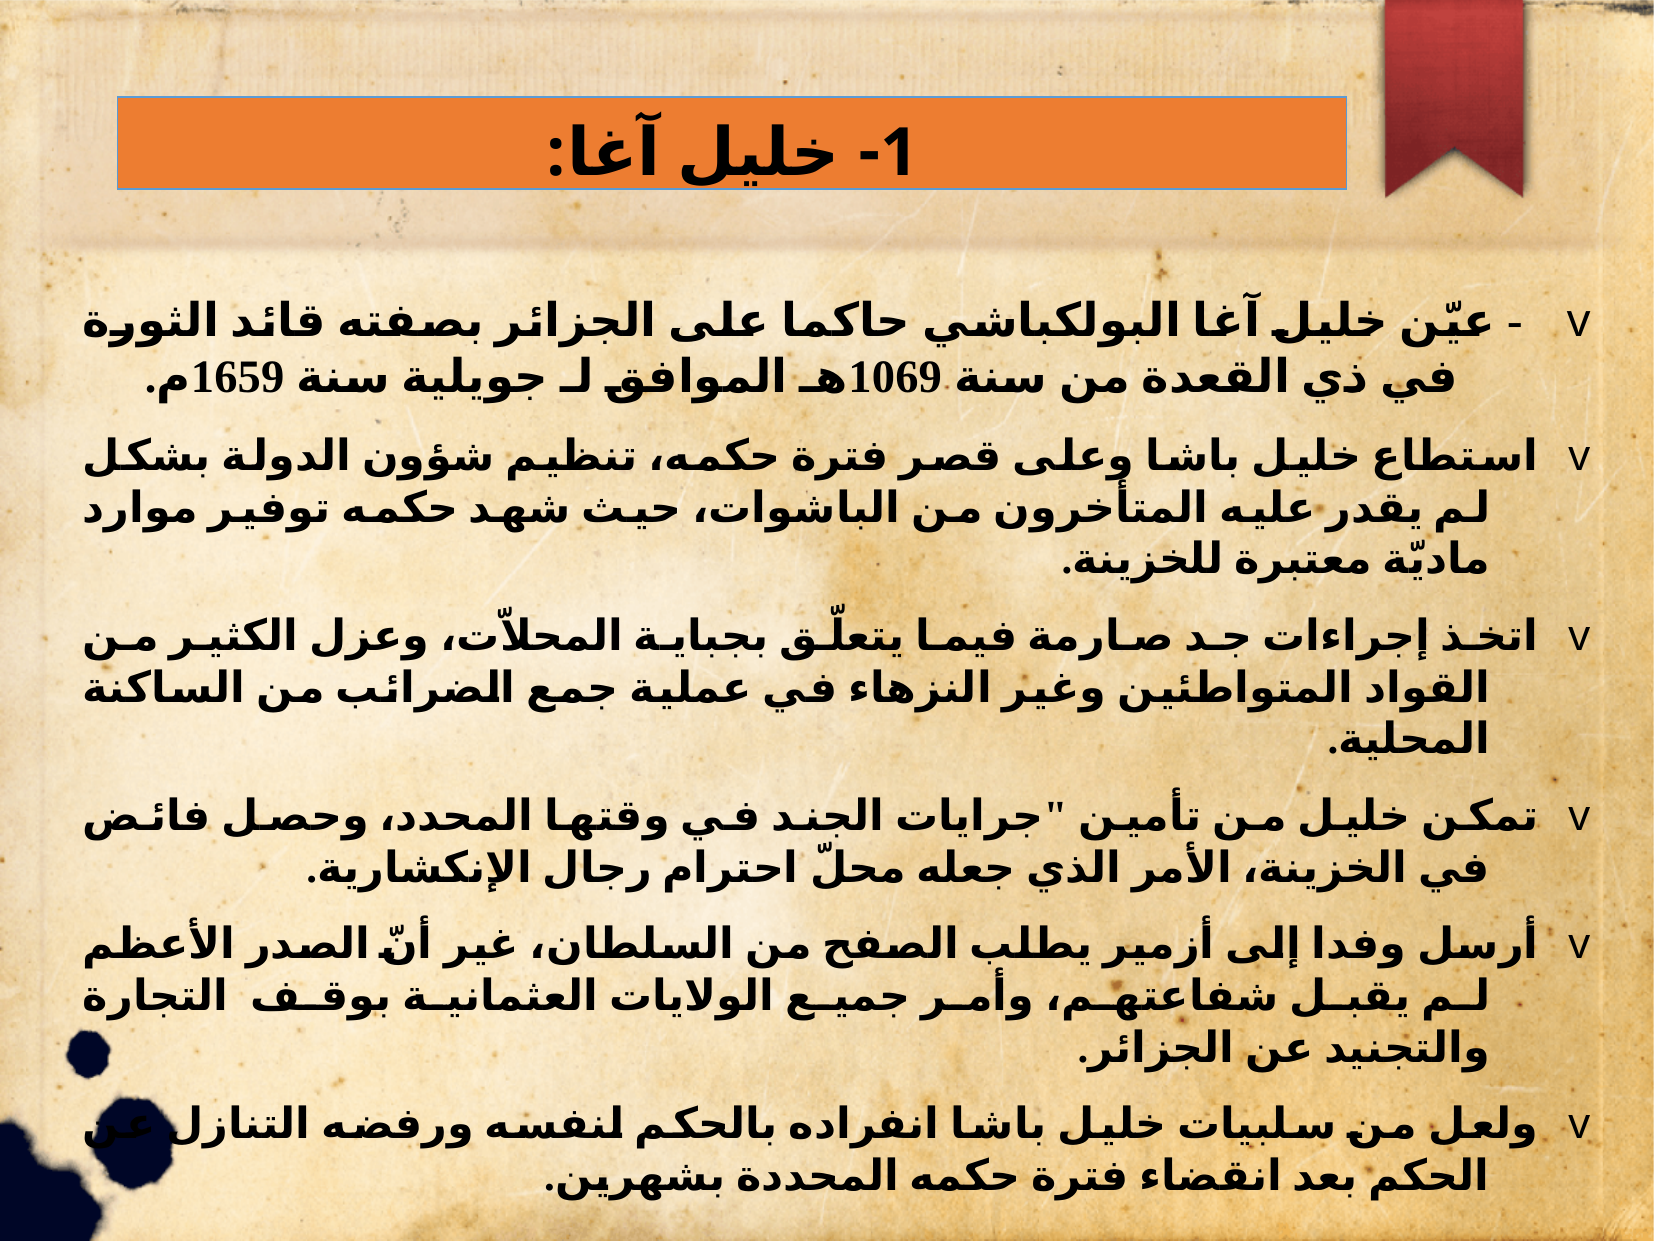

# 1- خليل آغا:
- عيّن خليل آغا البولكباشي حاكما على الجزائر بصفته قائد الثورة في ذي القعدة من سنة 1069هـ الموافق لـ جويلية سنة 1659م.
استطاع خليل باشا وعلى قصر فترة حكمه، تنظيم شؤون الدولة بشكل لم يقدر عليه المتأخرون من الباشوات، حيث شهد حكمه توفير موارد ماديّة معتبرة للخزينة.
اتخذ إجراءات جد صارمة فيما يتعلّق بجباية المحلاّت، وعزل الكثير من القواد المتواطئين وغير النزهاء في عملية جمع الضرائب من الساكنة المحلية.
تمكن خليل من تأمين "جرايات الجند في وقتها المحدد، وحصل فائض في الخزينة، الأمر الذي جعله محلّ احترام رجال الإنكشارية.
أرسل وفدا إلى أزمير يطلب الصفح من السلطان، غير أنّ الصدر الأعظم لم يقبل شفاعتهم، وأمر جميع الولايات العثمانية بوقف التجارة والتجنيد عن الجزائر.
ولعل من سلبيات خليل باشا انفراده بالحكم لنفسه ورفضه التنازل عن الحكم بعد انقضاء فترة حكمه المحددة بشهرين.